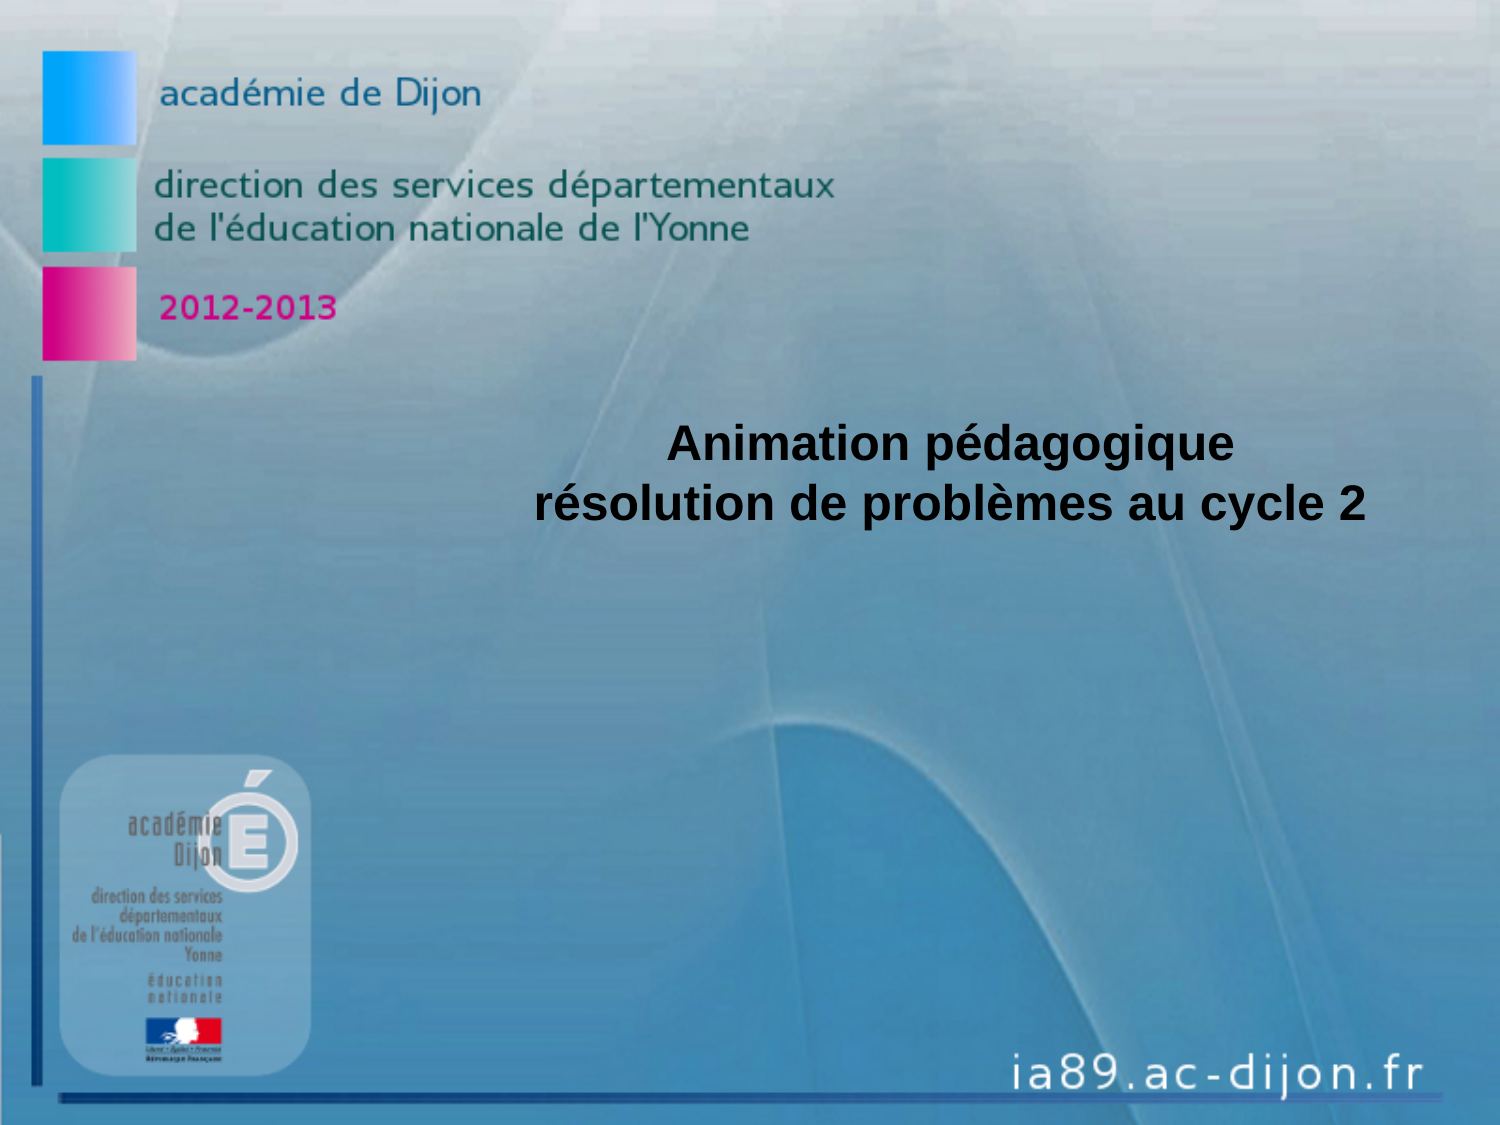

# Animation pédagogique résolution de problèmes au cycle 2